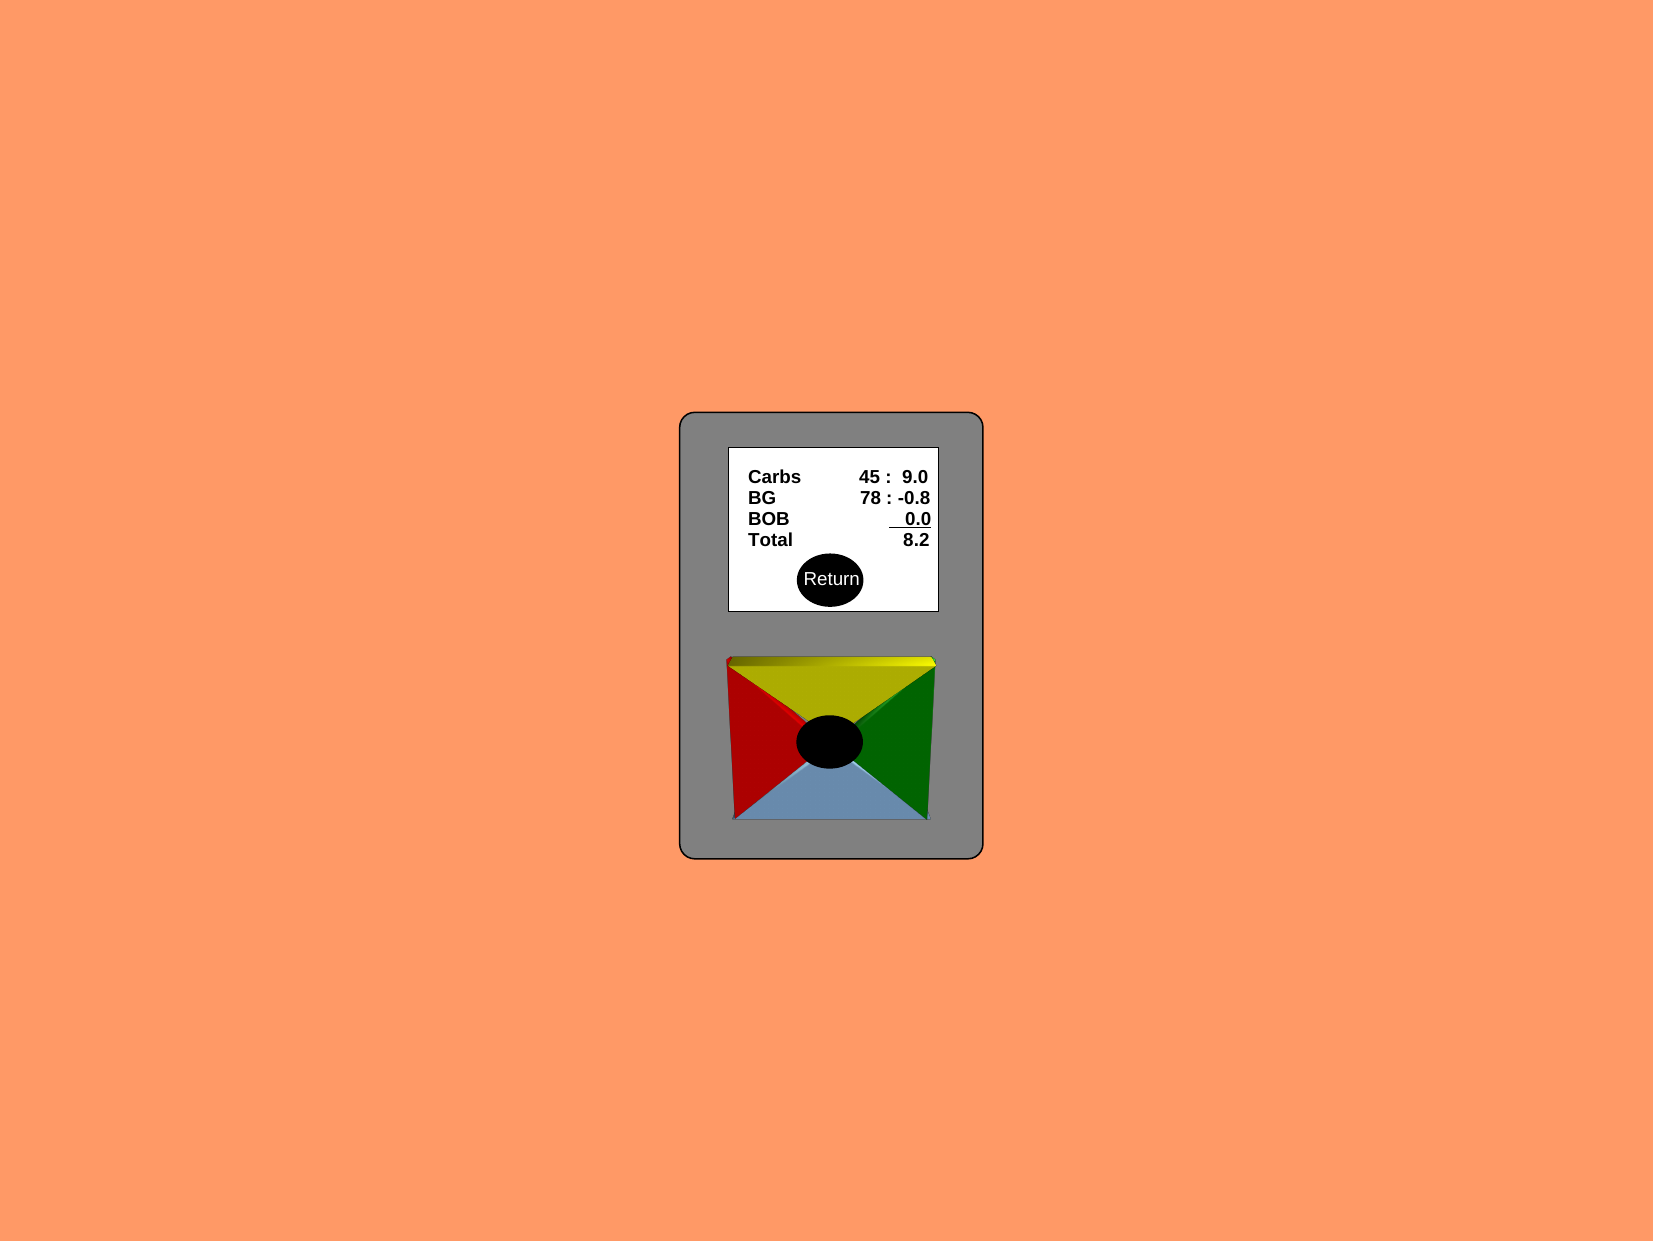

Carbs 45 : 9.0
BG 78 : -0.8
BOB 0.0
Total 8.2
Return